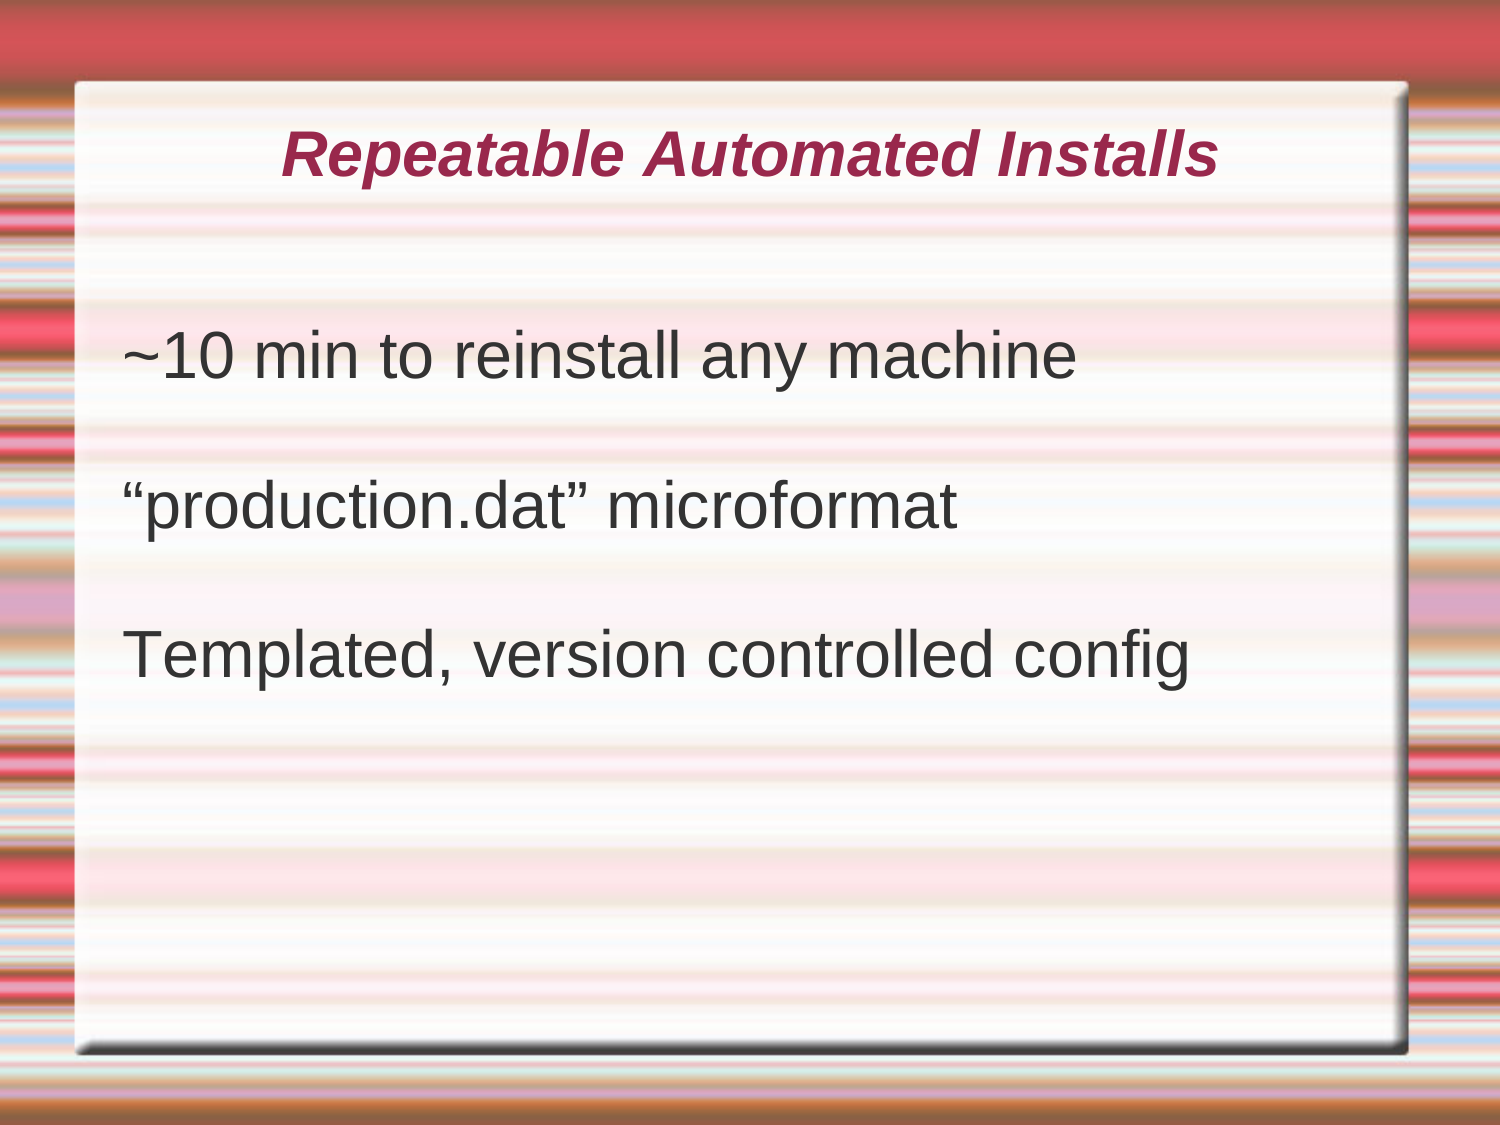

# Repeatable Automated Installs
~10 min to reinstall any machine
“production.dat” microformat
Templated, version controlled config